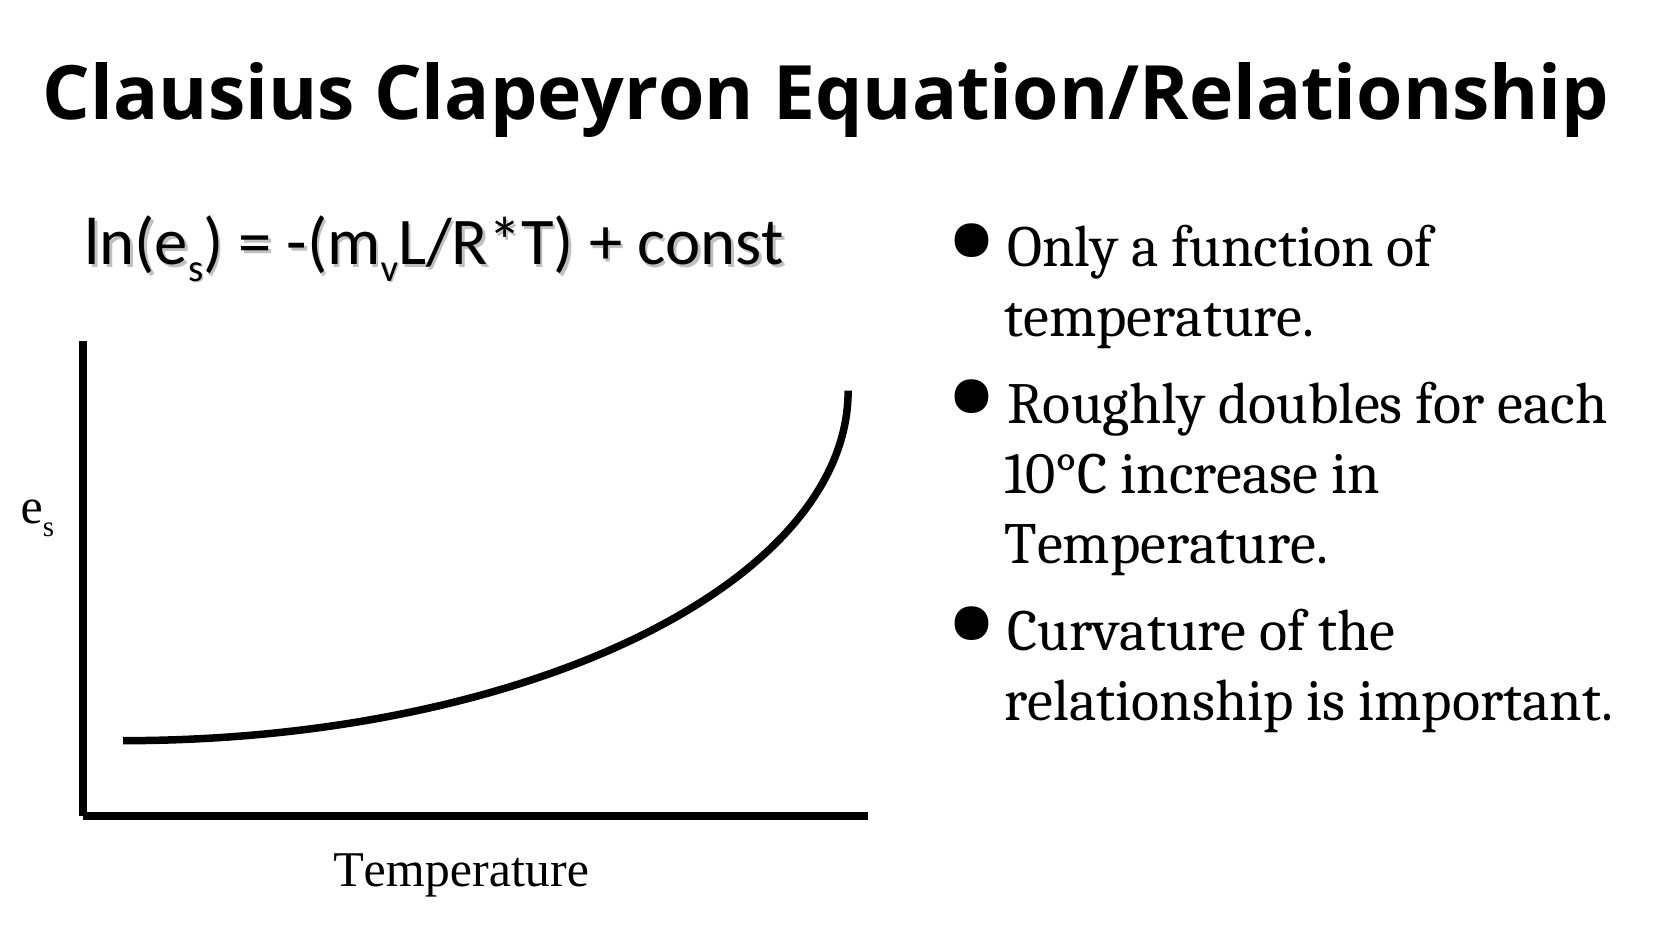

# Clausius Clapeyron Equation/Relationship
 Only a function of temperature.
 Roughly doubles for each 10°C increase in Temperature.
 Curvature of the relationship is important.
ln(es) = -(mvL/R*T) + const
es
Temperature